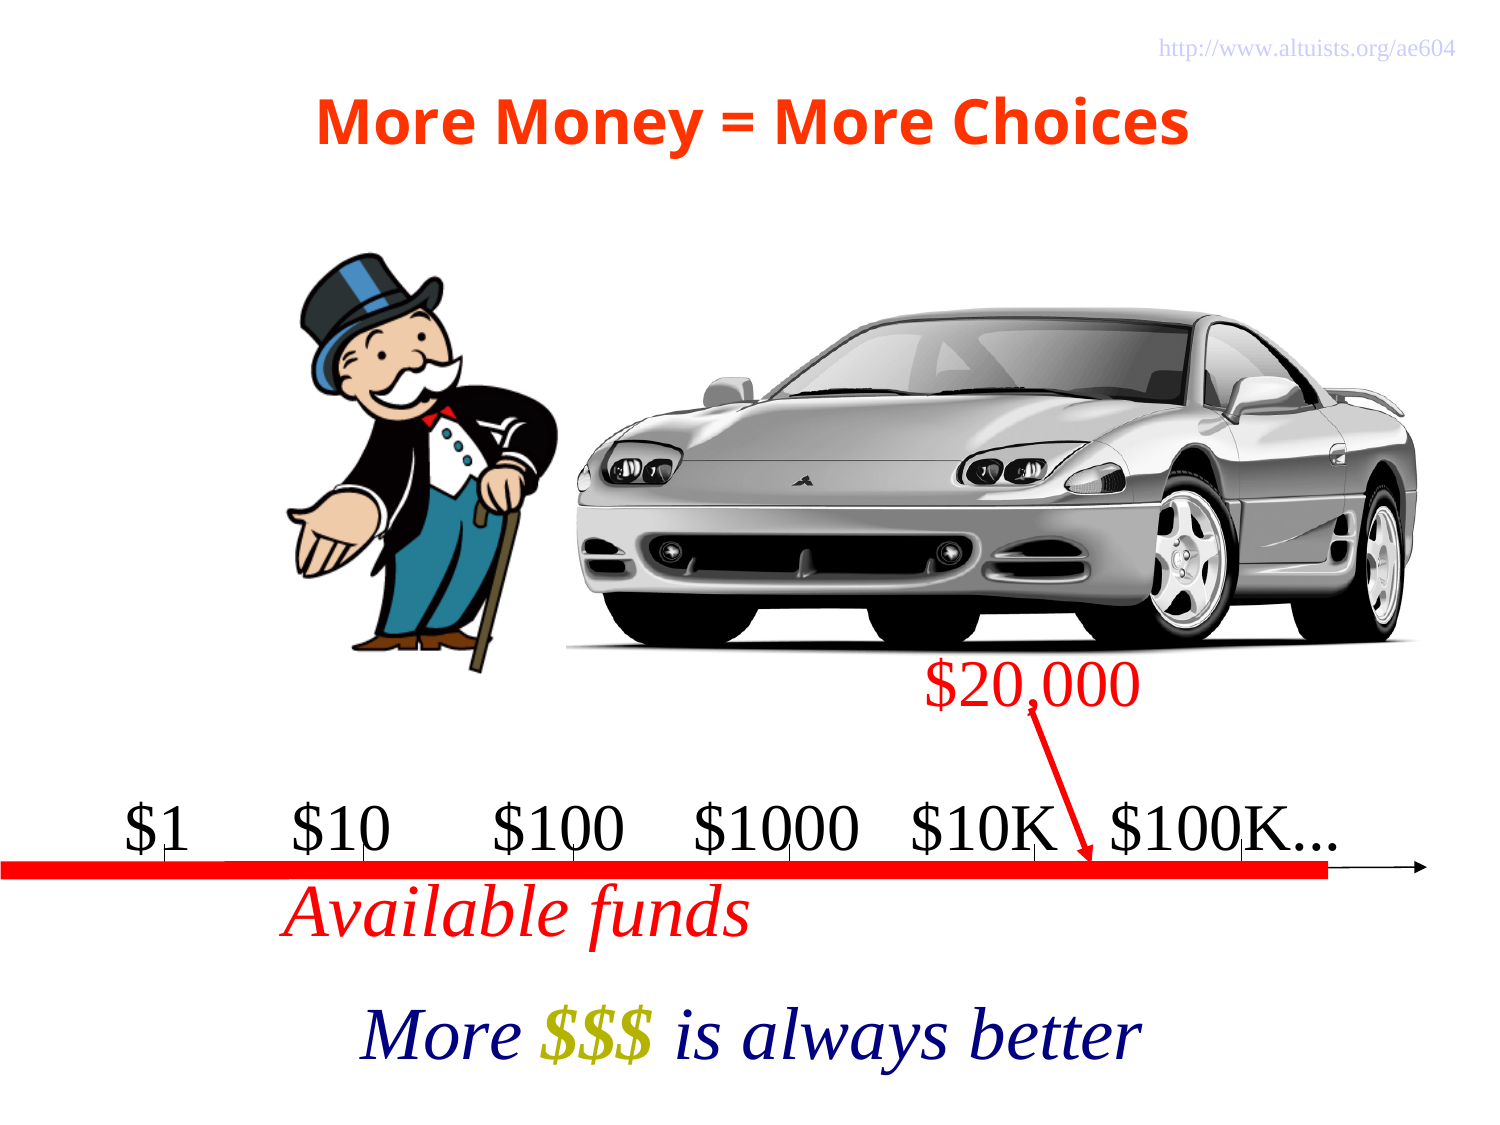

http://www.altuists.org/ae604
More Money = More Choices
$20,000
$1 $10 $100 $1000 $10K $100K...
Available funds
More $$$ is always better